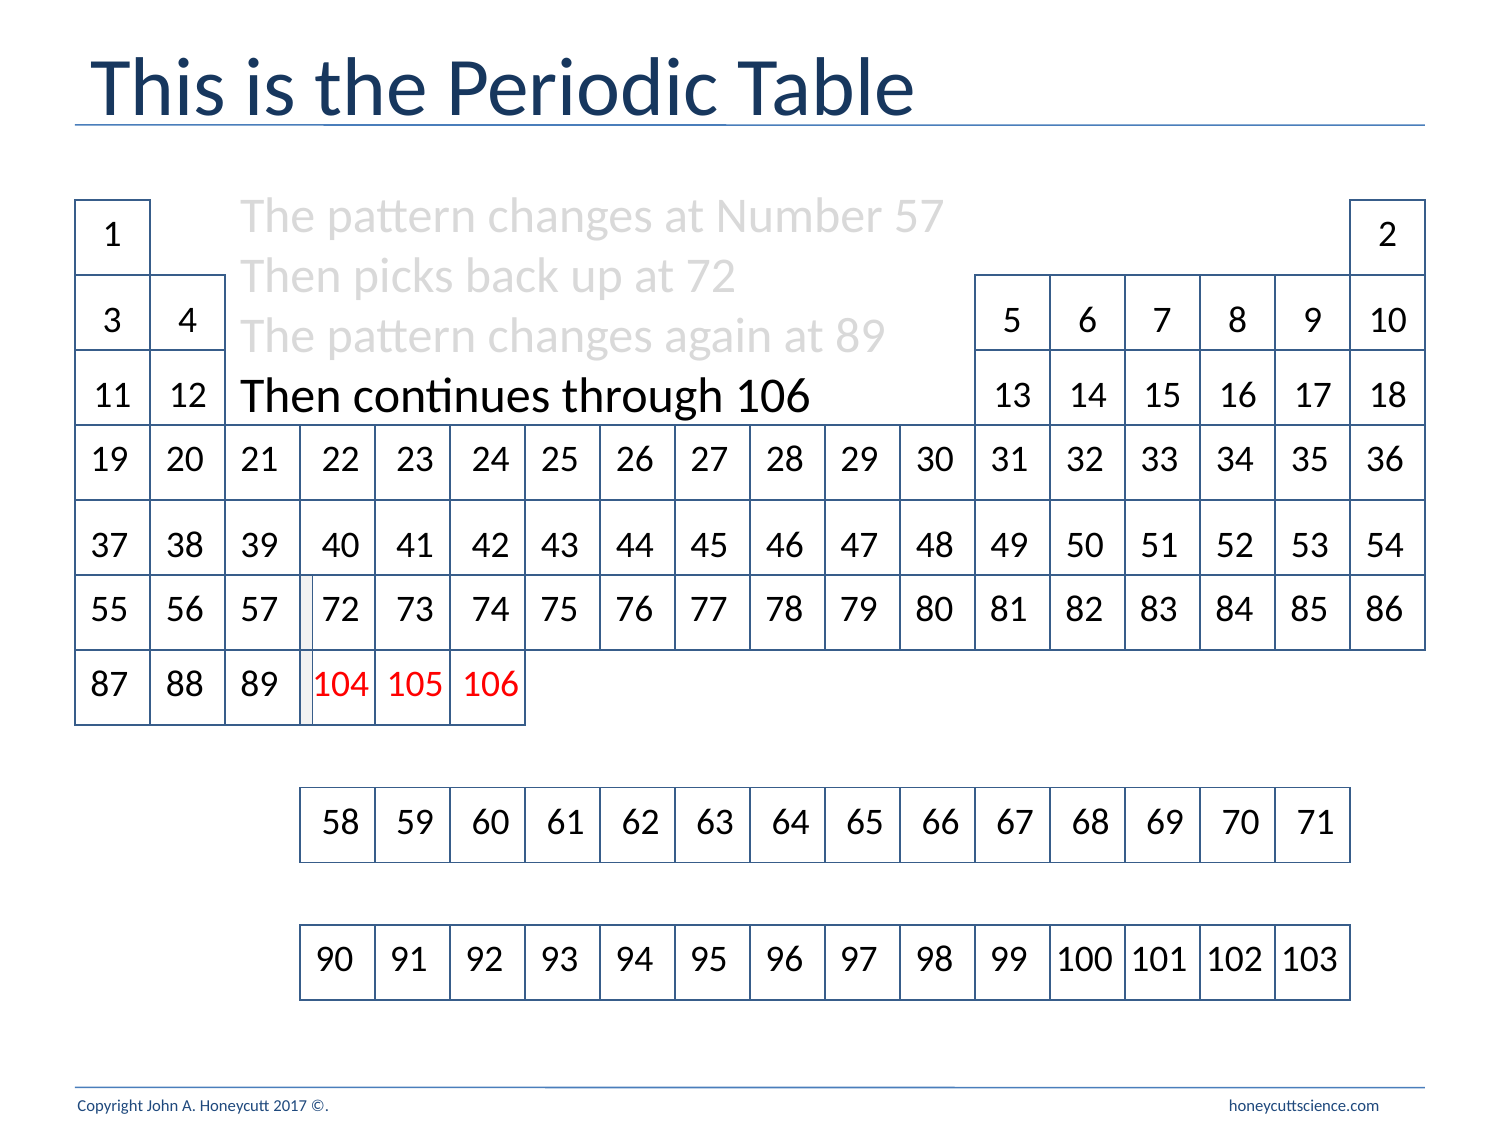

# This is the Periodic Table
The pattern changes at Number 57
Then picks back up at 72
The pattern changes again at 89
Then continues through 106
1
2
3
4
5
6
7
8
9
10
11
12
13
14
15
16
17
18
19
20
21
22
23
24
25
26
27
28
29
30
31
32
33
34
35
36
37
38
39
40
41
42
43
44
45
46
47
48
49
50
51
52
53
54
55
56
57
72
73
74
75
76
77
78
79
80
81
82
83
84
85
86
87
88
89
104
105
106
58
59
60
61
62
63
64
65
66
67
68
69
70
71
90
91
92
93
94
95
96
97
98
99
100
101
102
103